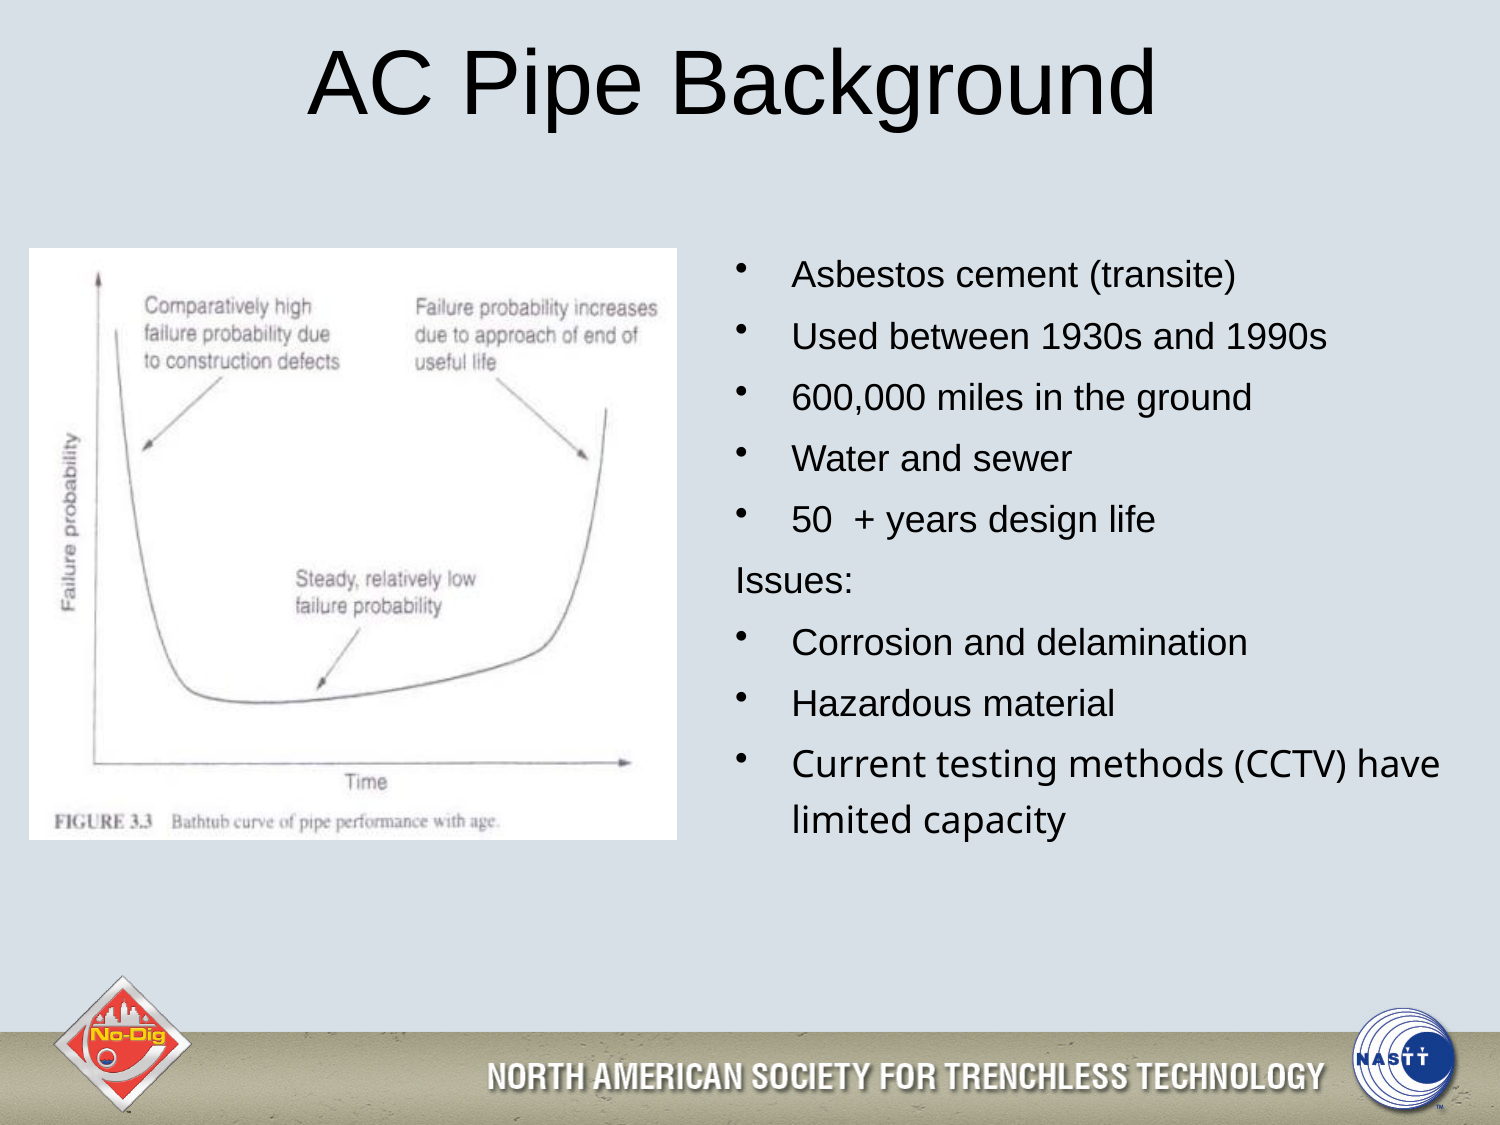

AC Pipe Background
Asbestos cement (transite)
Used between 1930s and 1990s
600,000 miles in the ground
Water and sewer
50 + years design life
Issues:
Corrosion and delamination
Hazardous material
Current testing methods (CCTV) have limited capacity